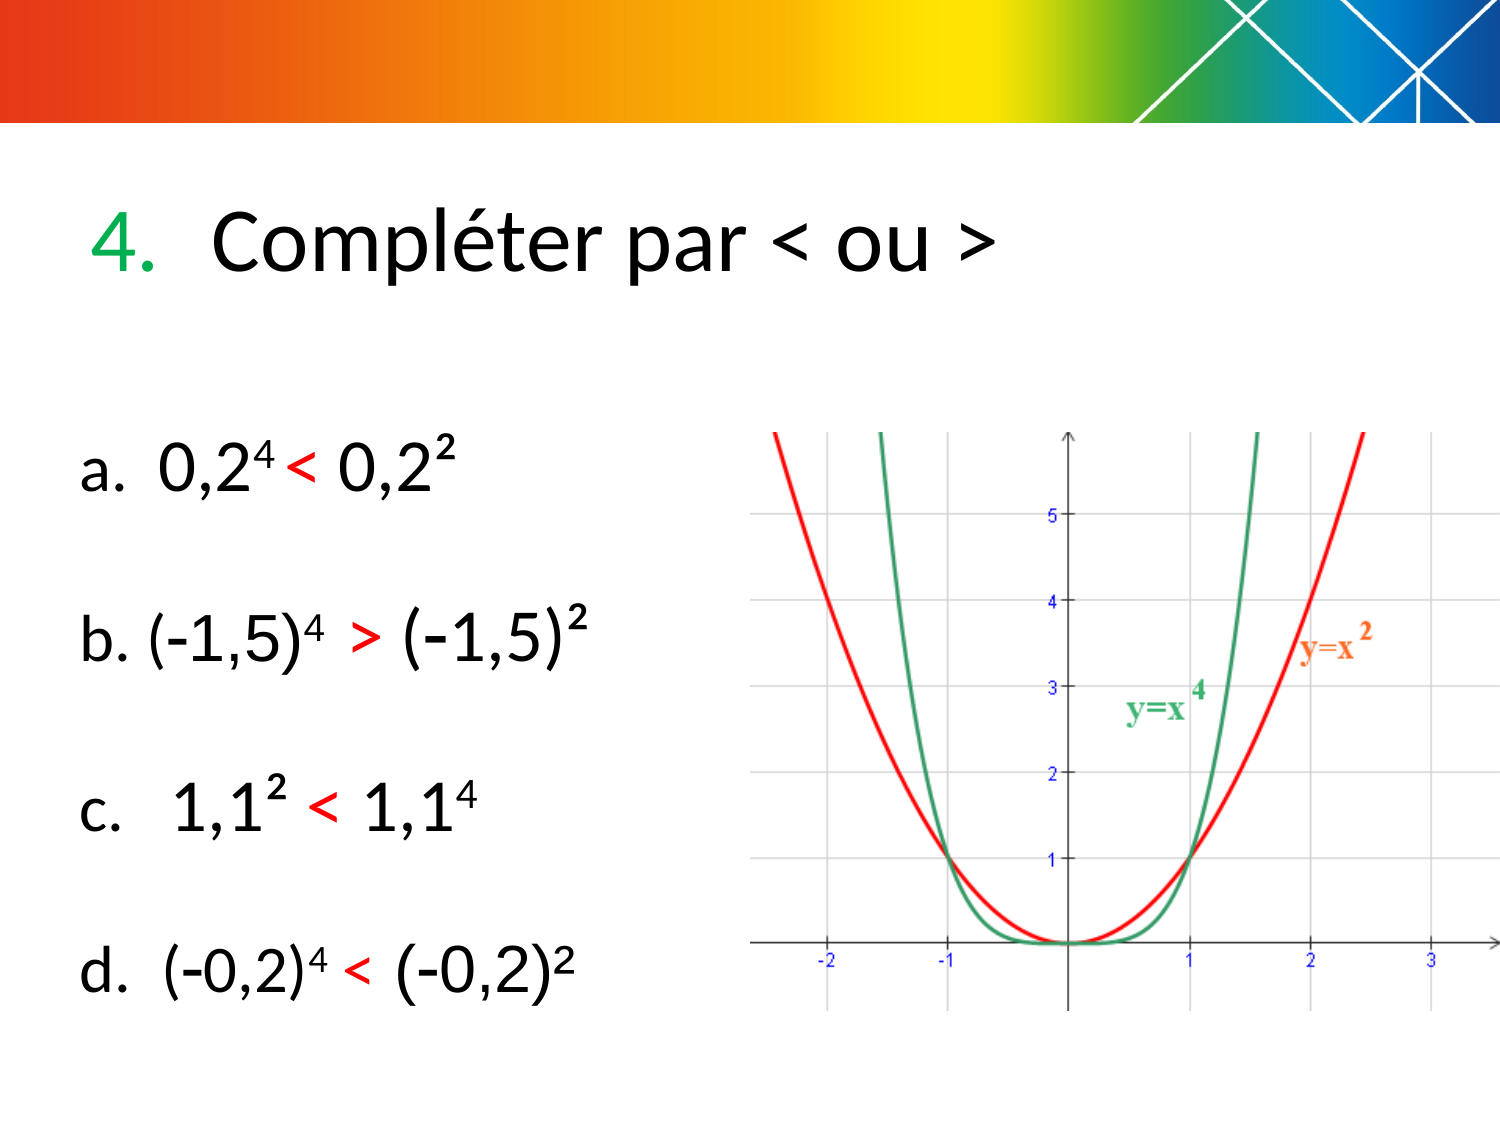

# Compléter par < ou >
a. 0,24 < 0,2²
b. (1,5)4 > (1,5)²
c. 1,1² < 1,14
d. (0,2)4 < (0,2)²